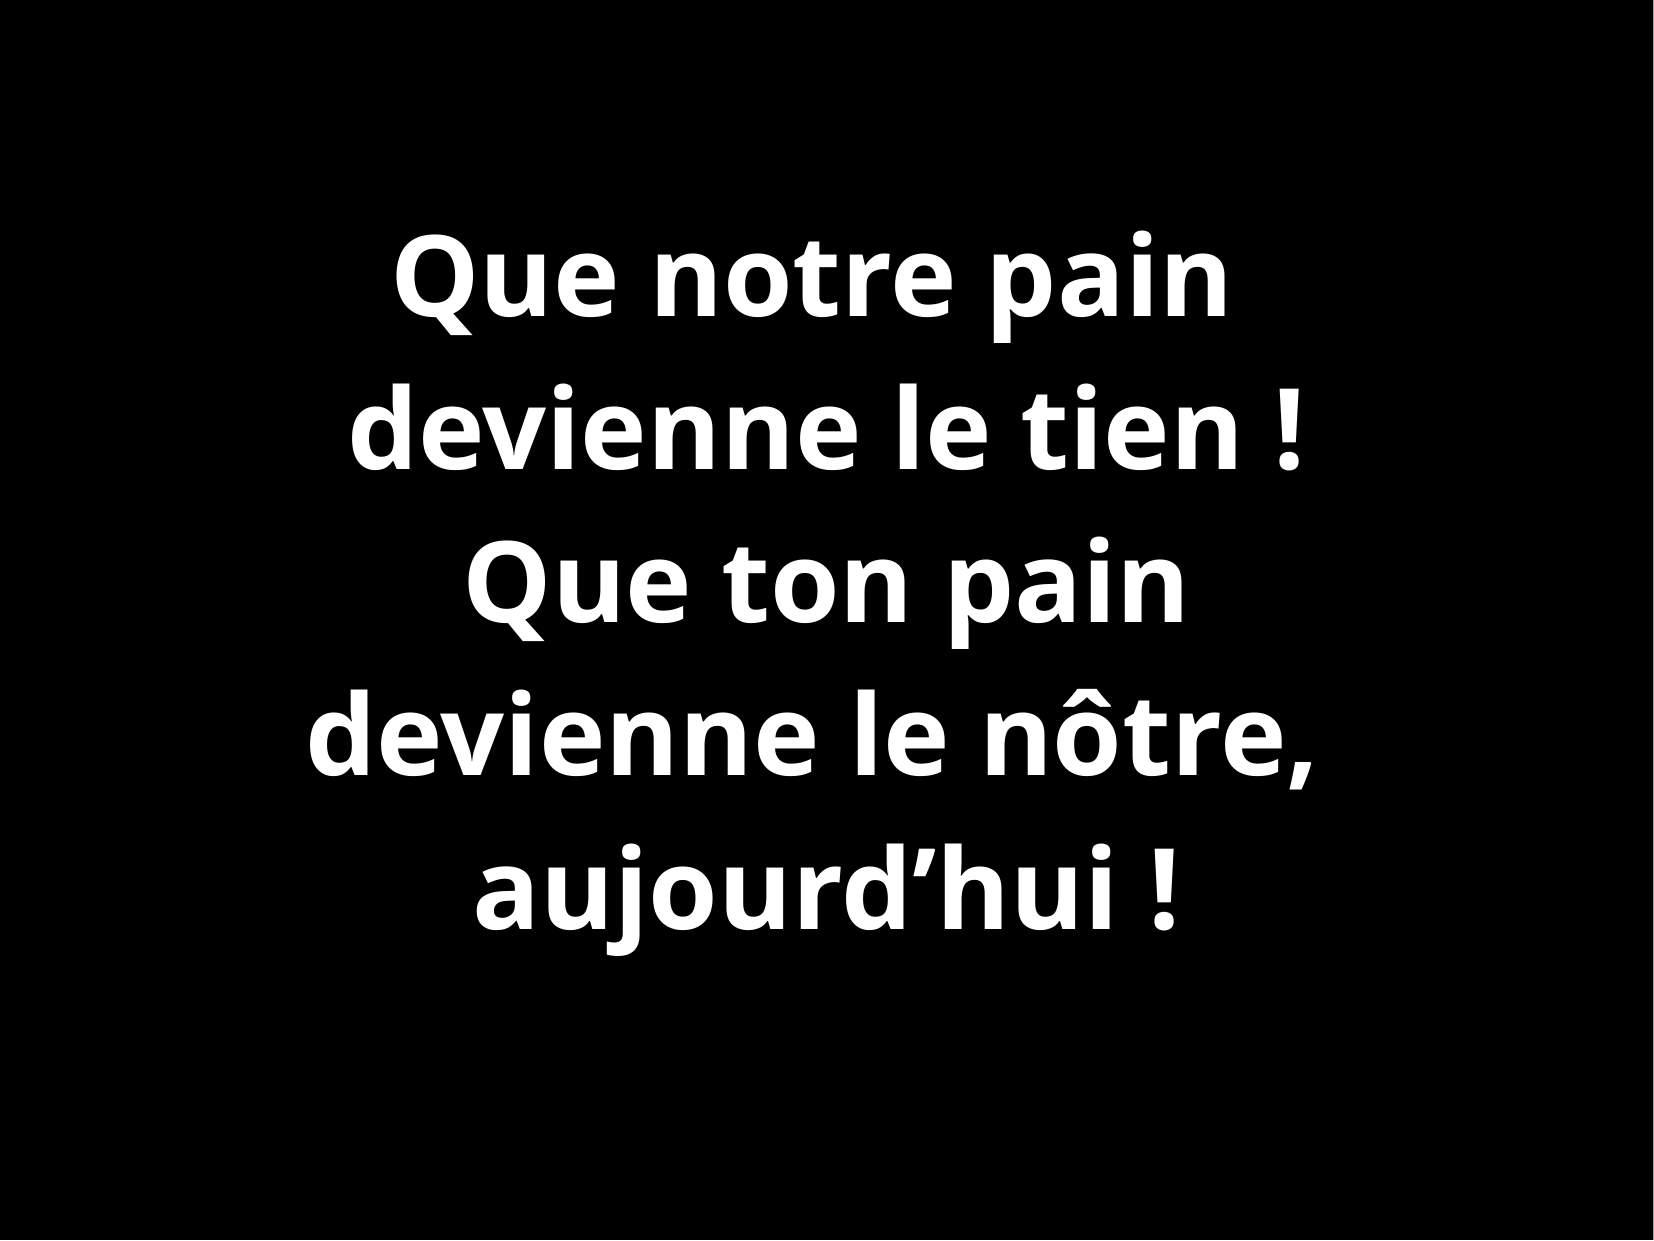

# Que notre pain
devienne le tien !
Que ton pain
devienne le nôtre,
aujourd’hui !